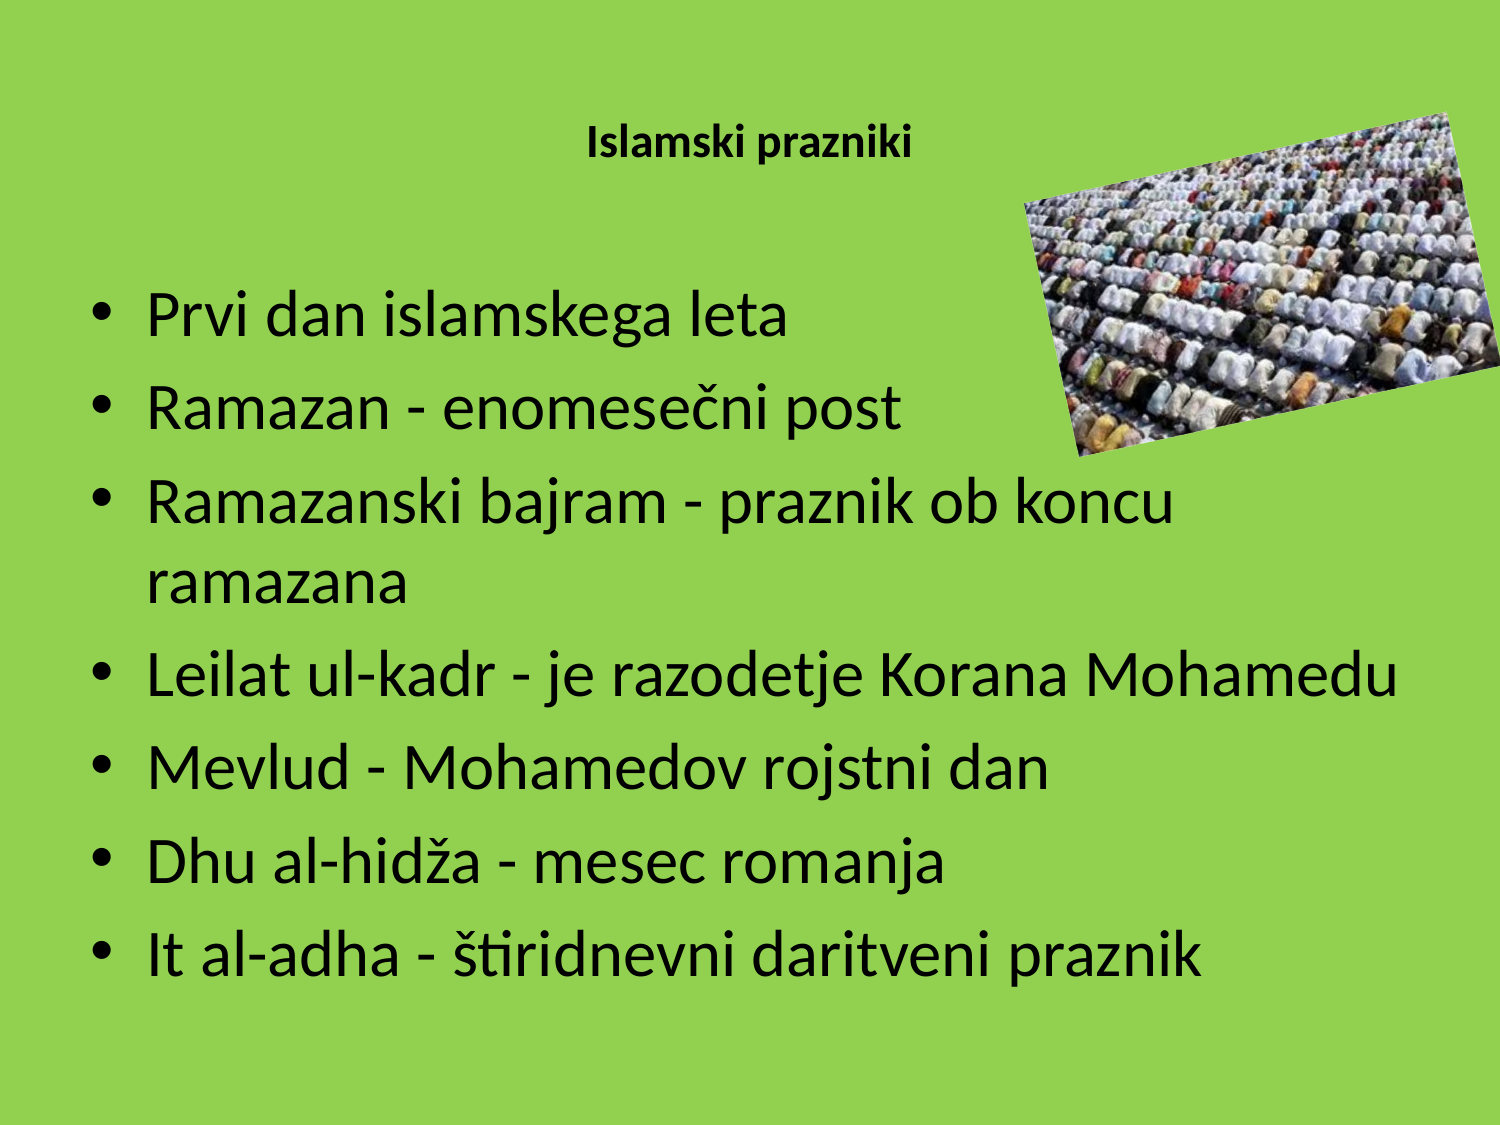

# Islamski prazniki
Prvi dan islamskega leta
Ramazan - enomesečni post
Ramazanski bajram - praznik ob koncu ramazana
Leilat ul-kadr - je razodetje Korana Mohamedu
Mevlud - Mohamedov rojstni dan
Dhu al-hidža - mesec romanja
It al-adha - štiridnevni daritveni praznik